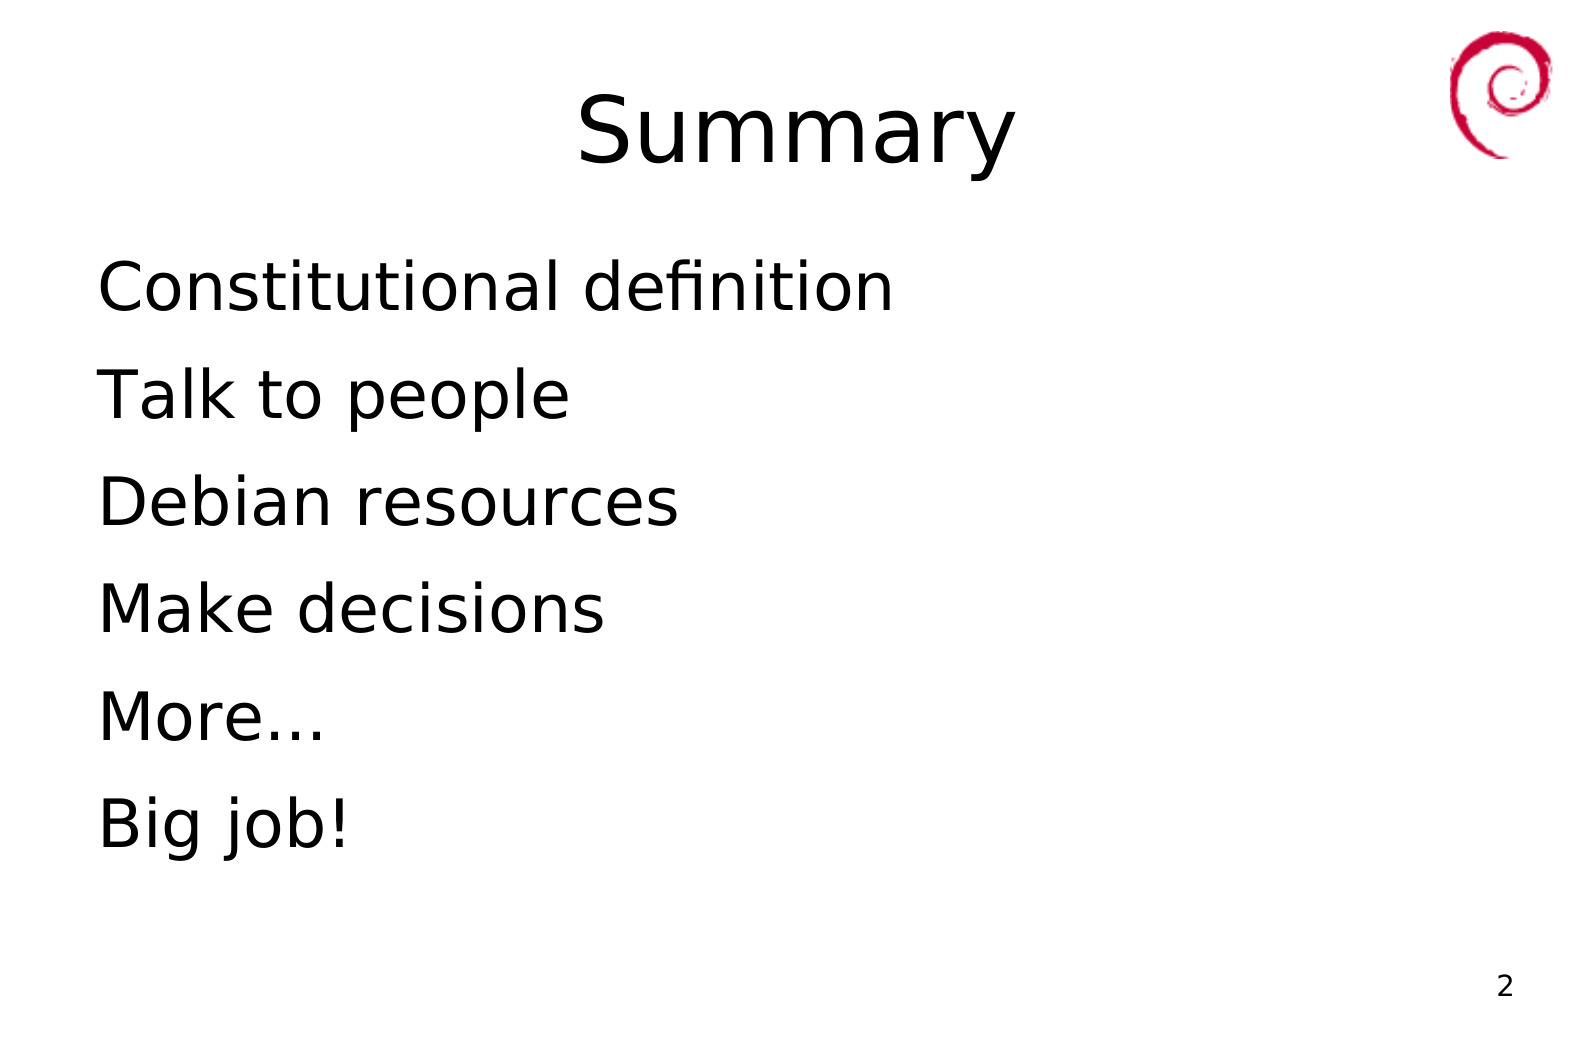

# Summary
Constitutional definition
Talk to people
Debian resources
Make decisions
More...
Big job!
2